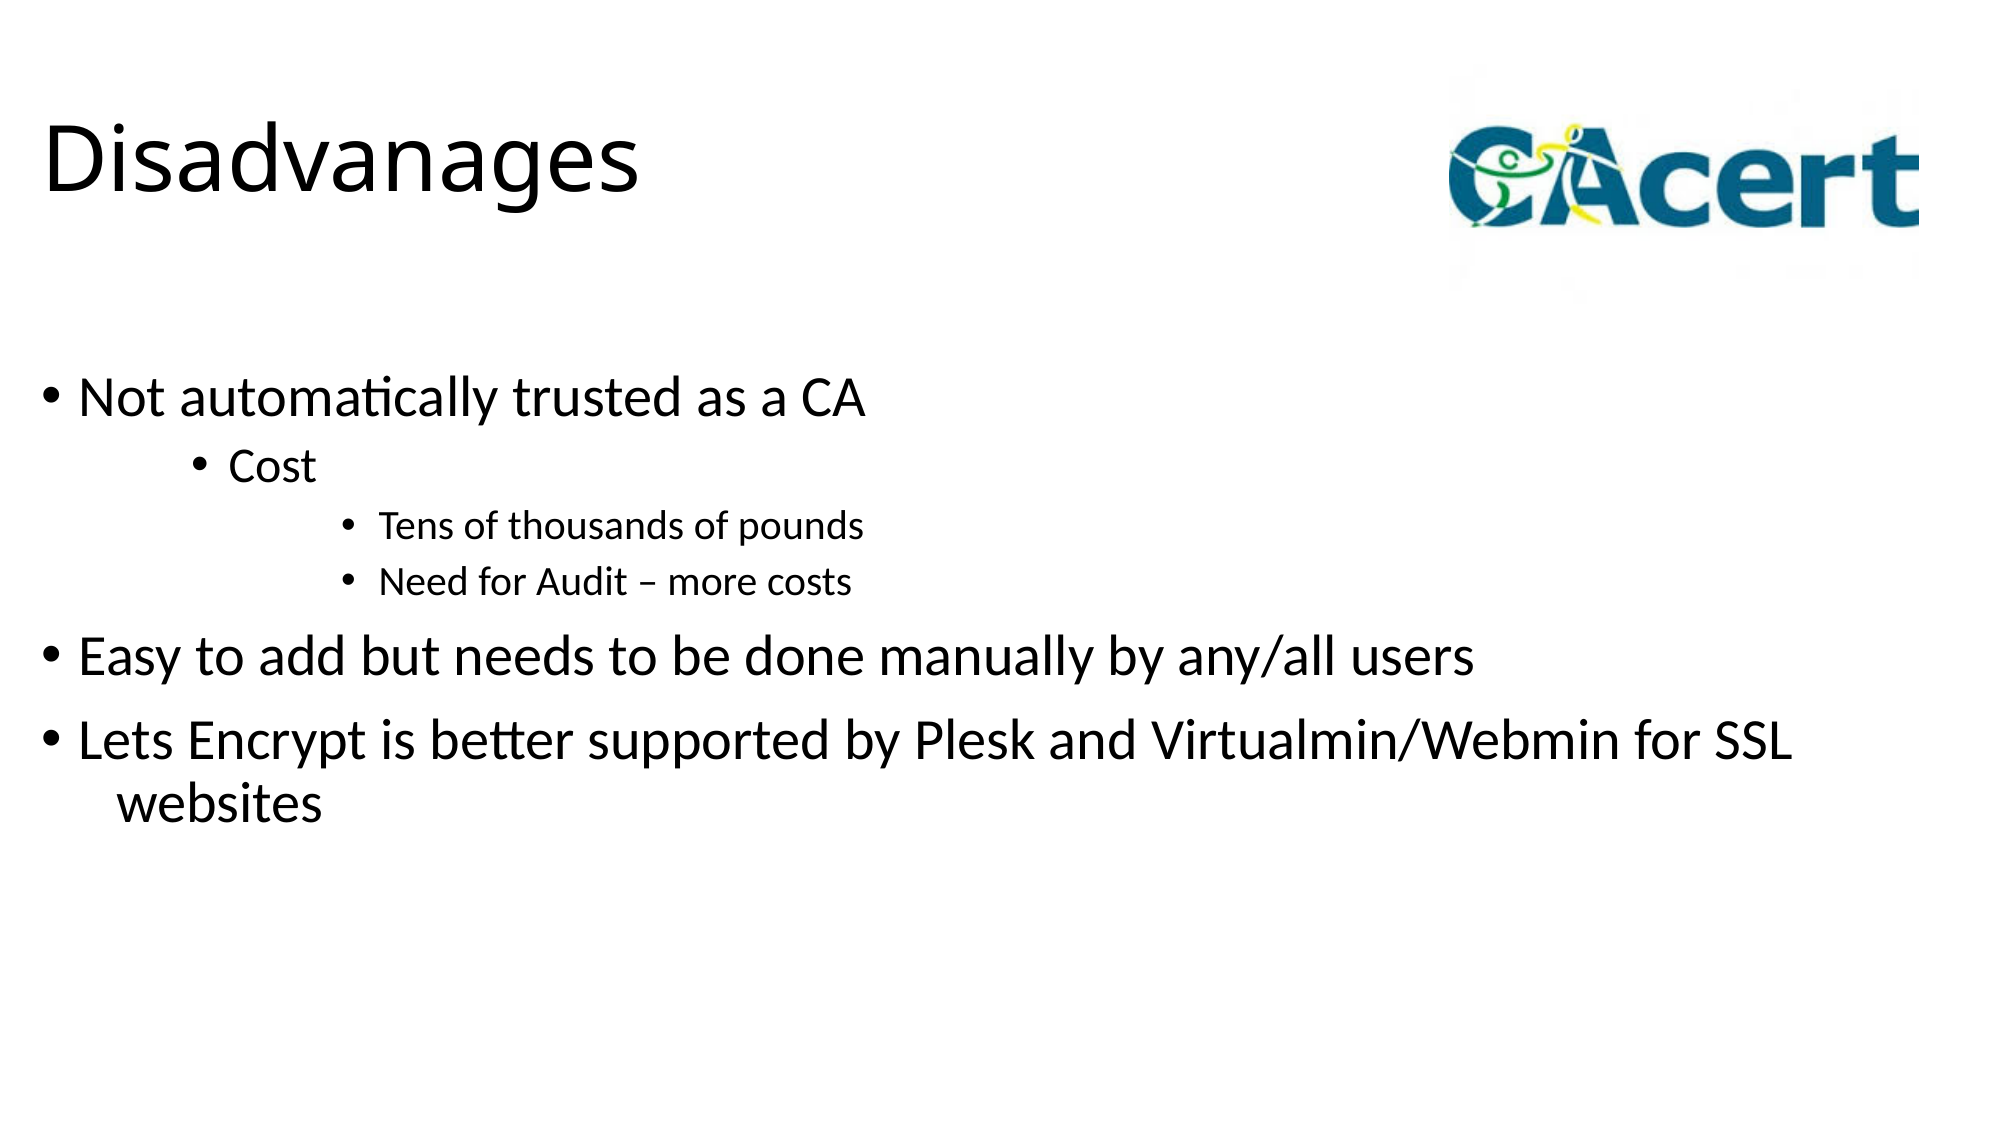

# Disadvanages
Not automatically trusted as a CA
Cost
Tens of thousands of pounds
Need for Audit – more costs
Easy to add but needs to be done manually by any/all users
Lets Encrypt is better supported by Plesk and Virtualmin/Webmin for SSL websites